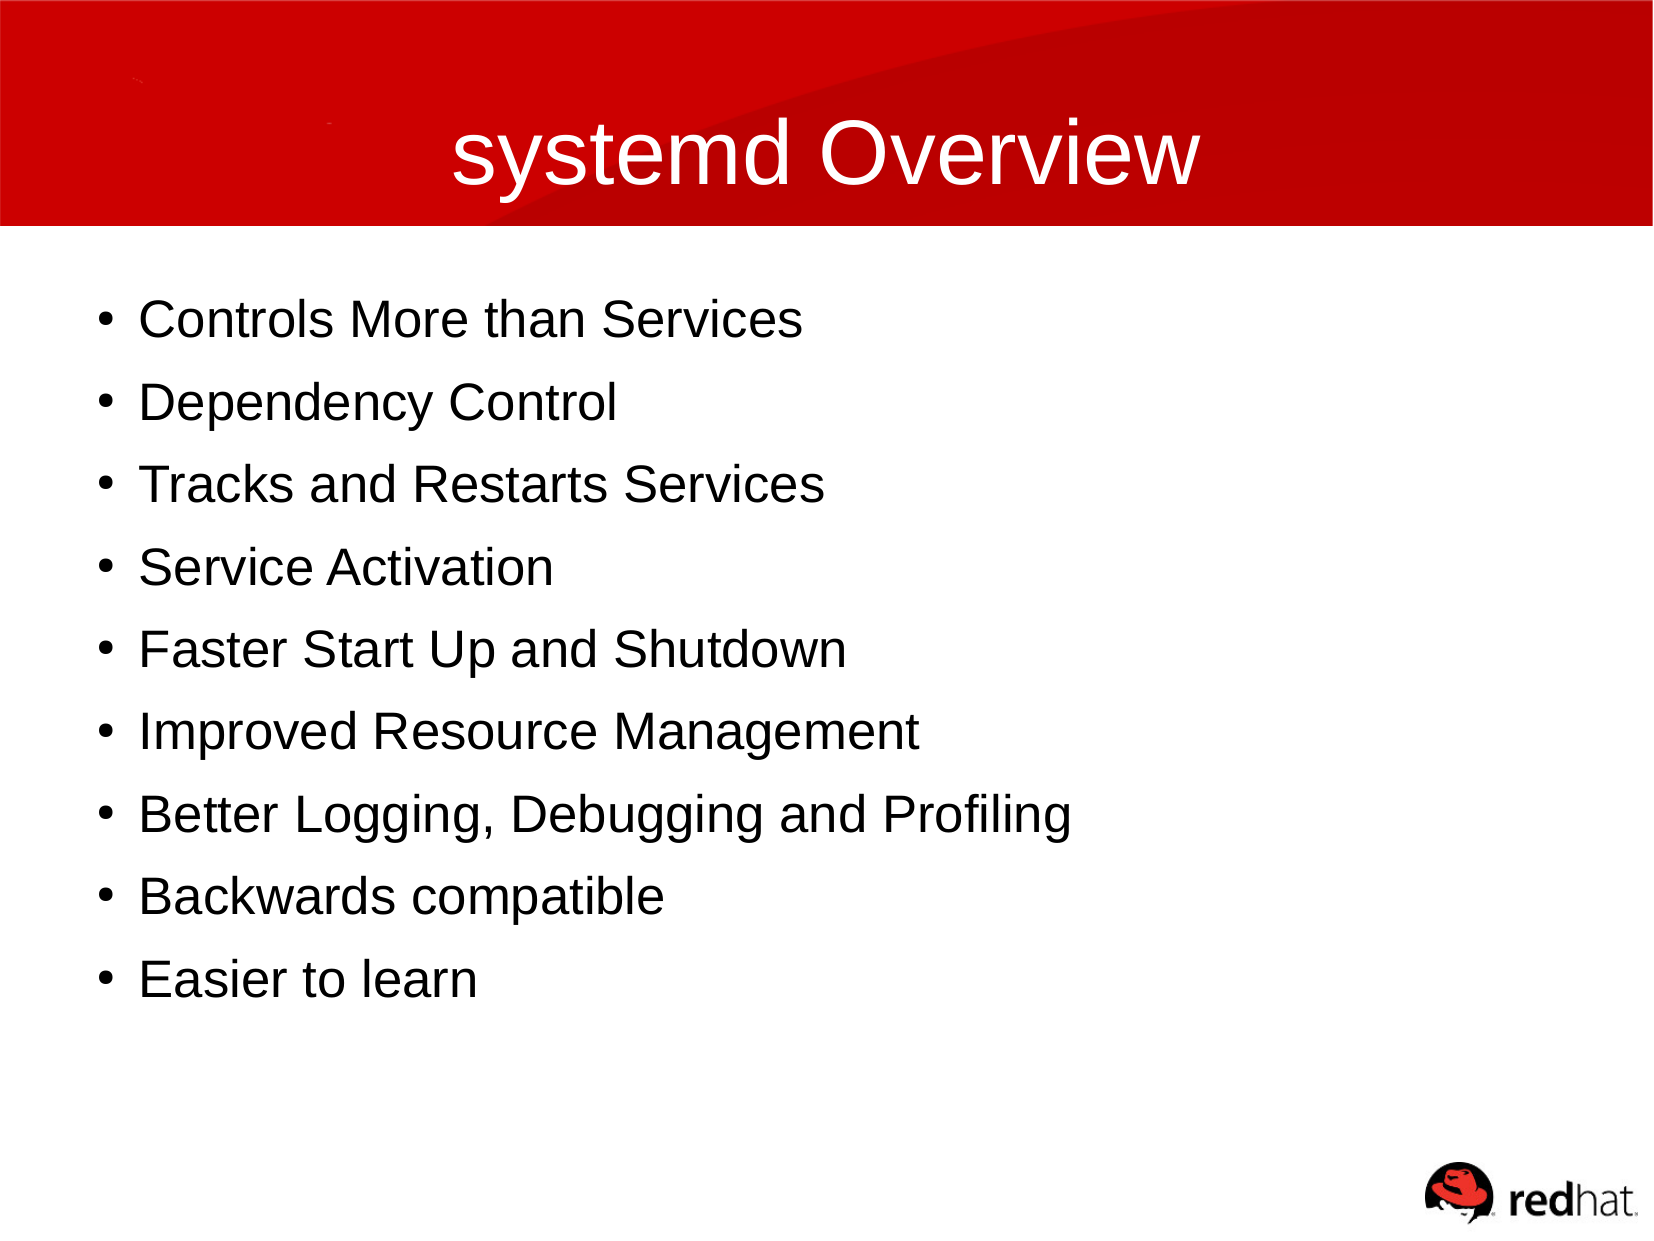

# systemd Overview
Controls More than Services
Dependency Control
Tracks and Restarts Services
Service Activation
Faster Start Up and Shutdown
Improved Resource Management
Better Logging, Debugging and Profiling
Backwards compatible
Easier to learn